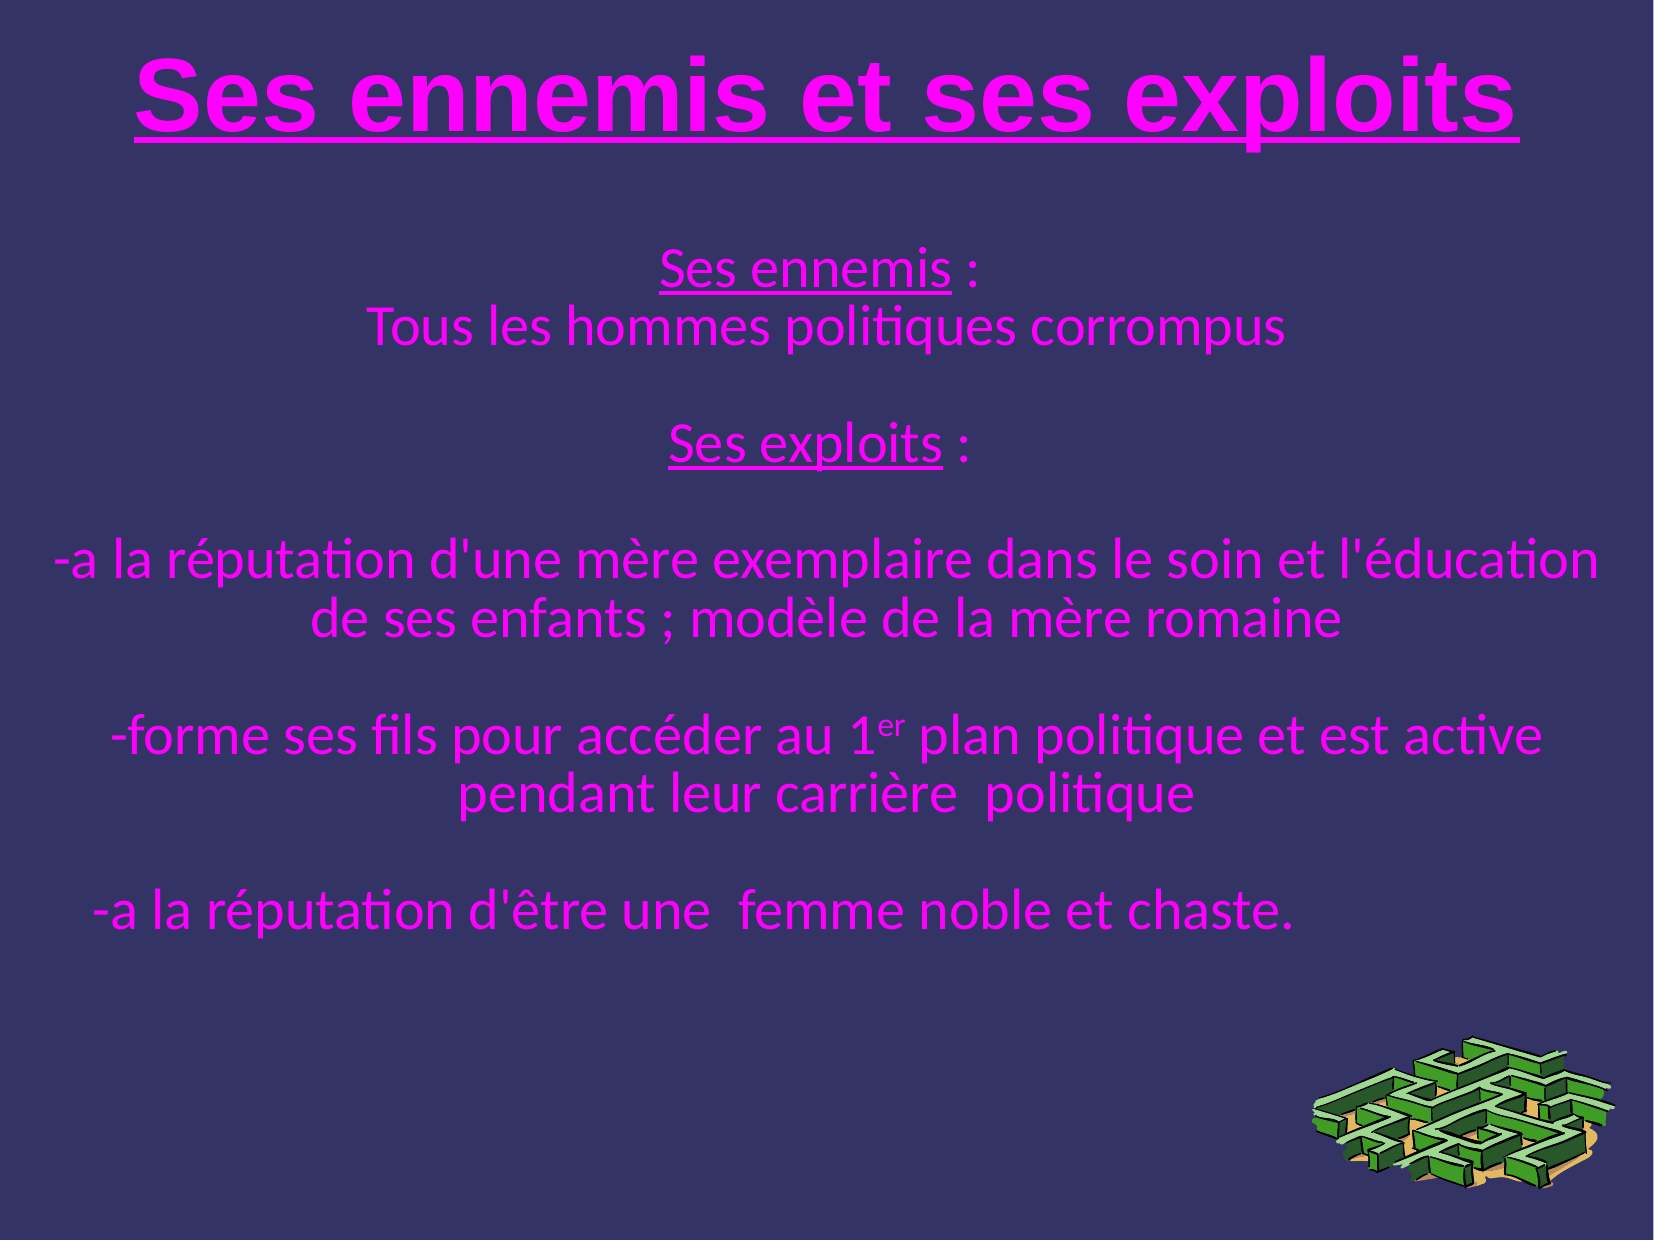

Ses ennemis et ses exploits
Ses ennemis :
Tous les hommes politiques corrompus
Ses exploits :
-a la réputation d'une mère exemplaire dans le soin et l'éducation de ses enfants ; modèle de la mère romaine
-forme ses fils pour accéder au 1er plan politique et est active pendant leur carrière politique
-a la réputation d'être une femme noble et chaste.